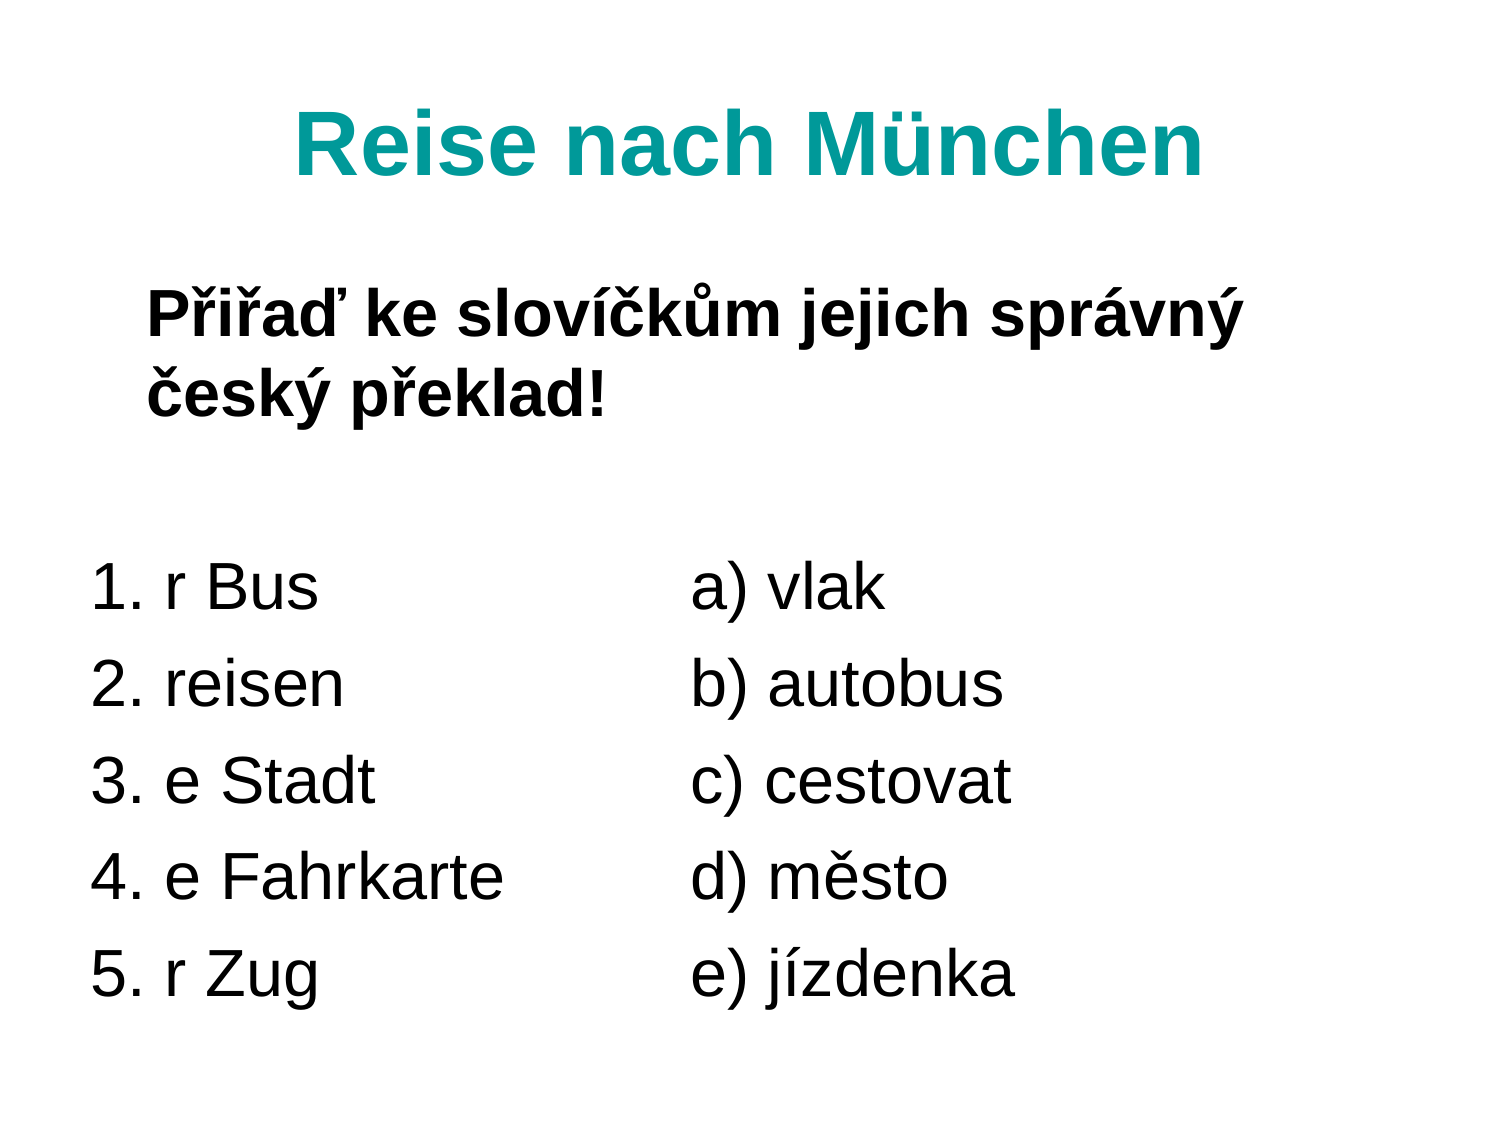

# Reise nach München
	Přiřaď ke slovíčkům jejich správný český překlad!
 r Bus			a) vlak
 reisen			b) autobus
 e Stadt			c) cestovat
 e Fahrkarte		d) město
 r Zug			e) jízdenka